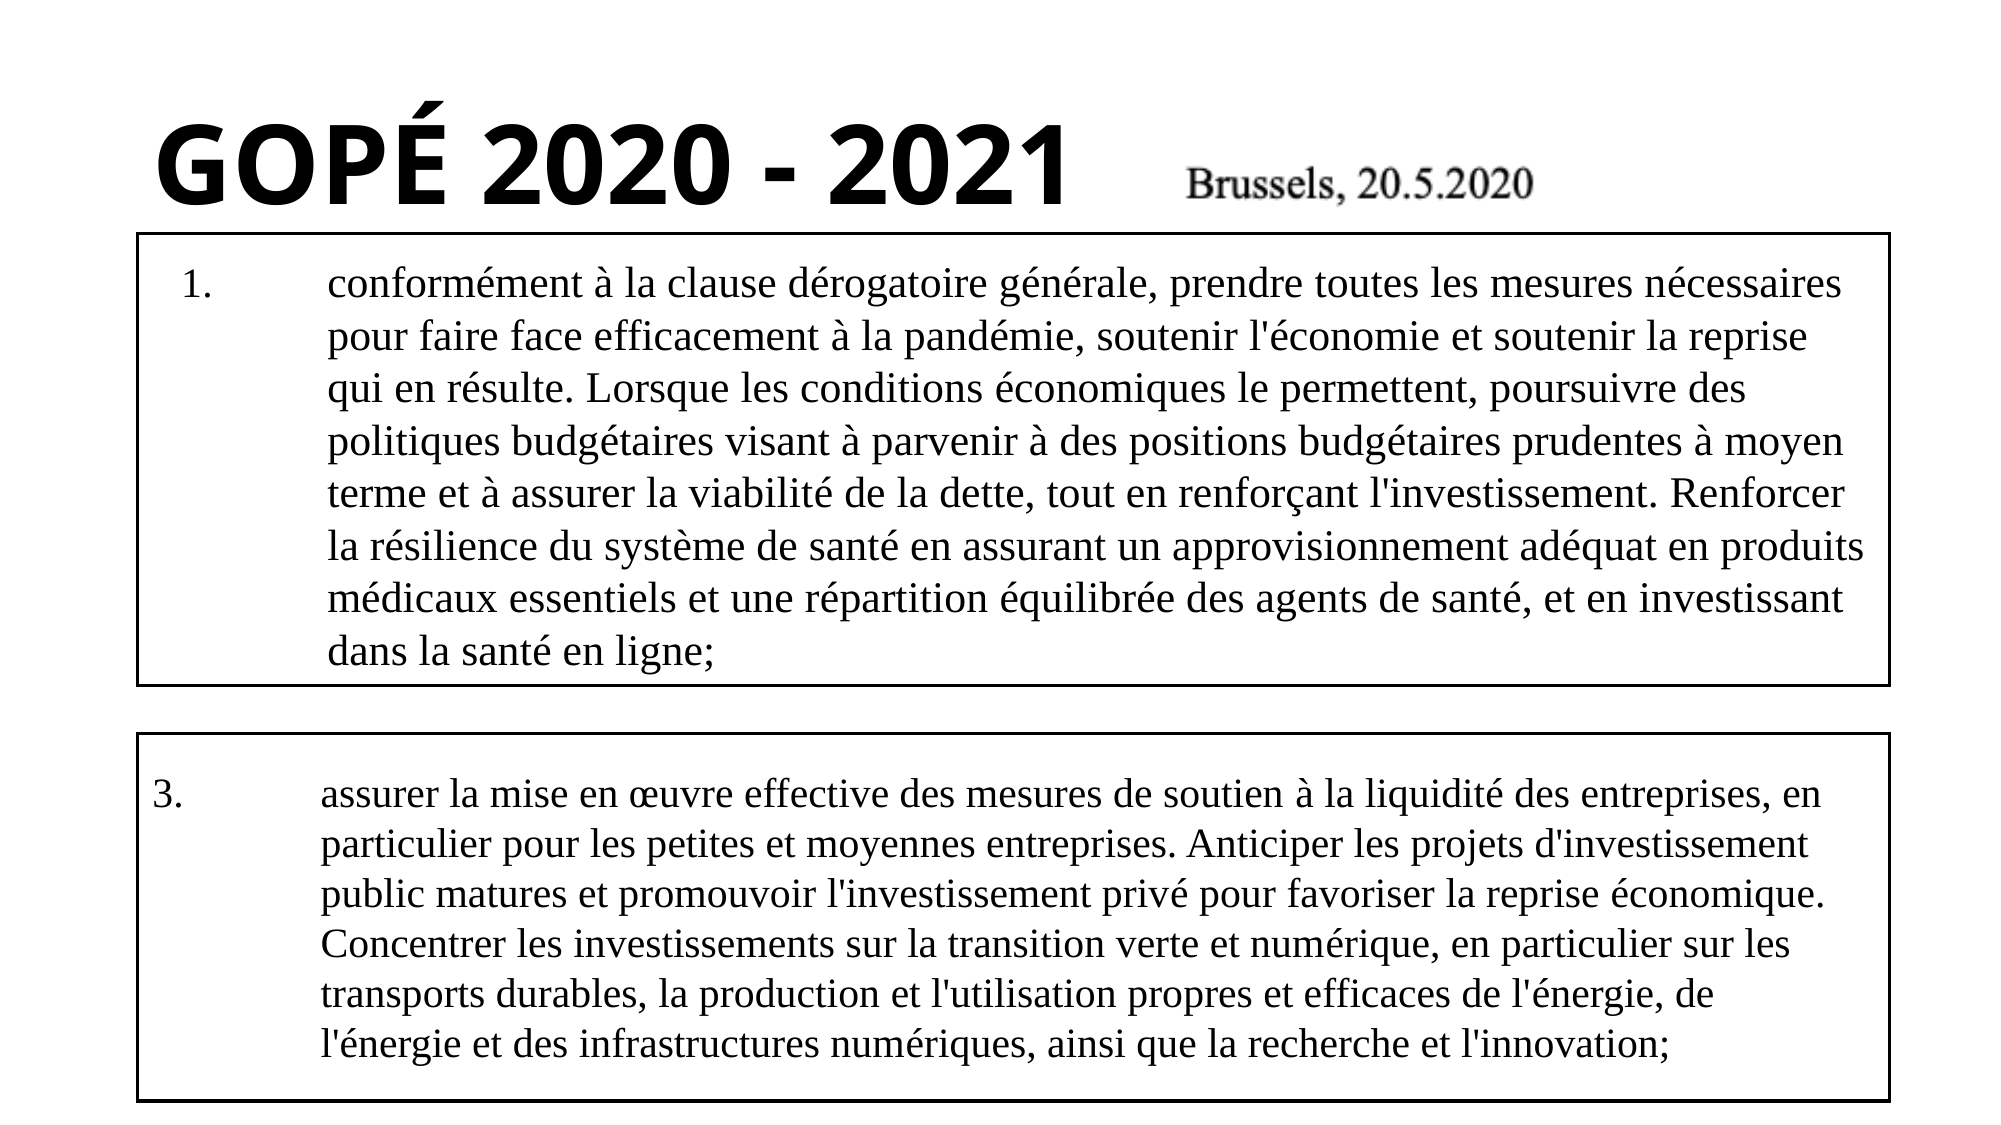

# GOPÉ 2020 - 2021
1. 	conformément à la clause dérogatoire générale, prendre toutes les mesures nécessaires pour faire face efficacement à la pandémie, soutenir l'économie et soutenir la reprise qui en résulte. Lorsque les conditions économiques le permettent, poursuivre des politiques budgétaires visant à parvenir à des positions budgétaires prudentes à moyen terme et à assurer la viabilité de la dette, tout en renforçant l'investissement. Renforcer la résilience du système de santé en assurant un approvisionnement adéquat en produits médicaux essentiels et une répartition équilibrée des agents de santé, et en investissant dans la santé en ligne;
3. 	assurer la mise en œuvre effective des mesures de soutien à la liquidité des entreprises, en particulier pour les petites et moyennes entreprises. Anticiper les projets d'investissement public matures et promouvoir l'investissement privé pour favoriser la reprise économique. Concentrer les investissements sur la transition verte et numérique, en particulier sur les transports durables, la production et l'utilisation propres et efficaces de l'énergie, de l'énergie et des infrastructures numériques, ainsi que la recherche et l'innovation;